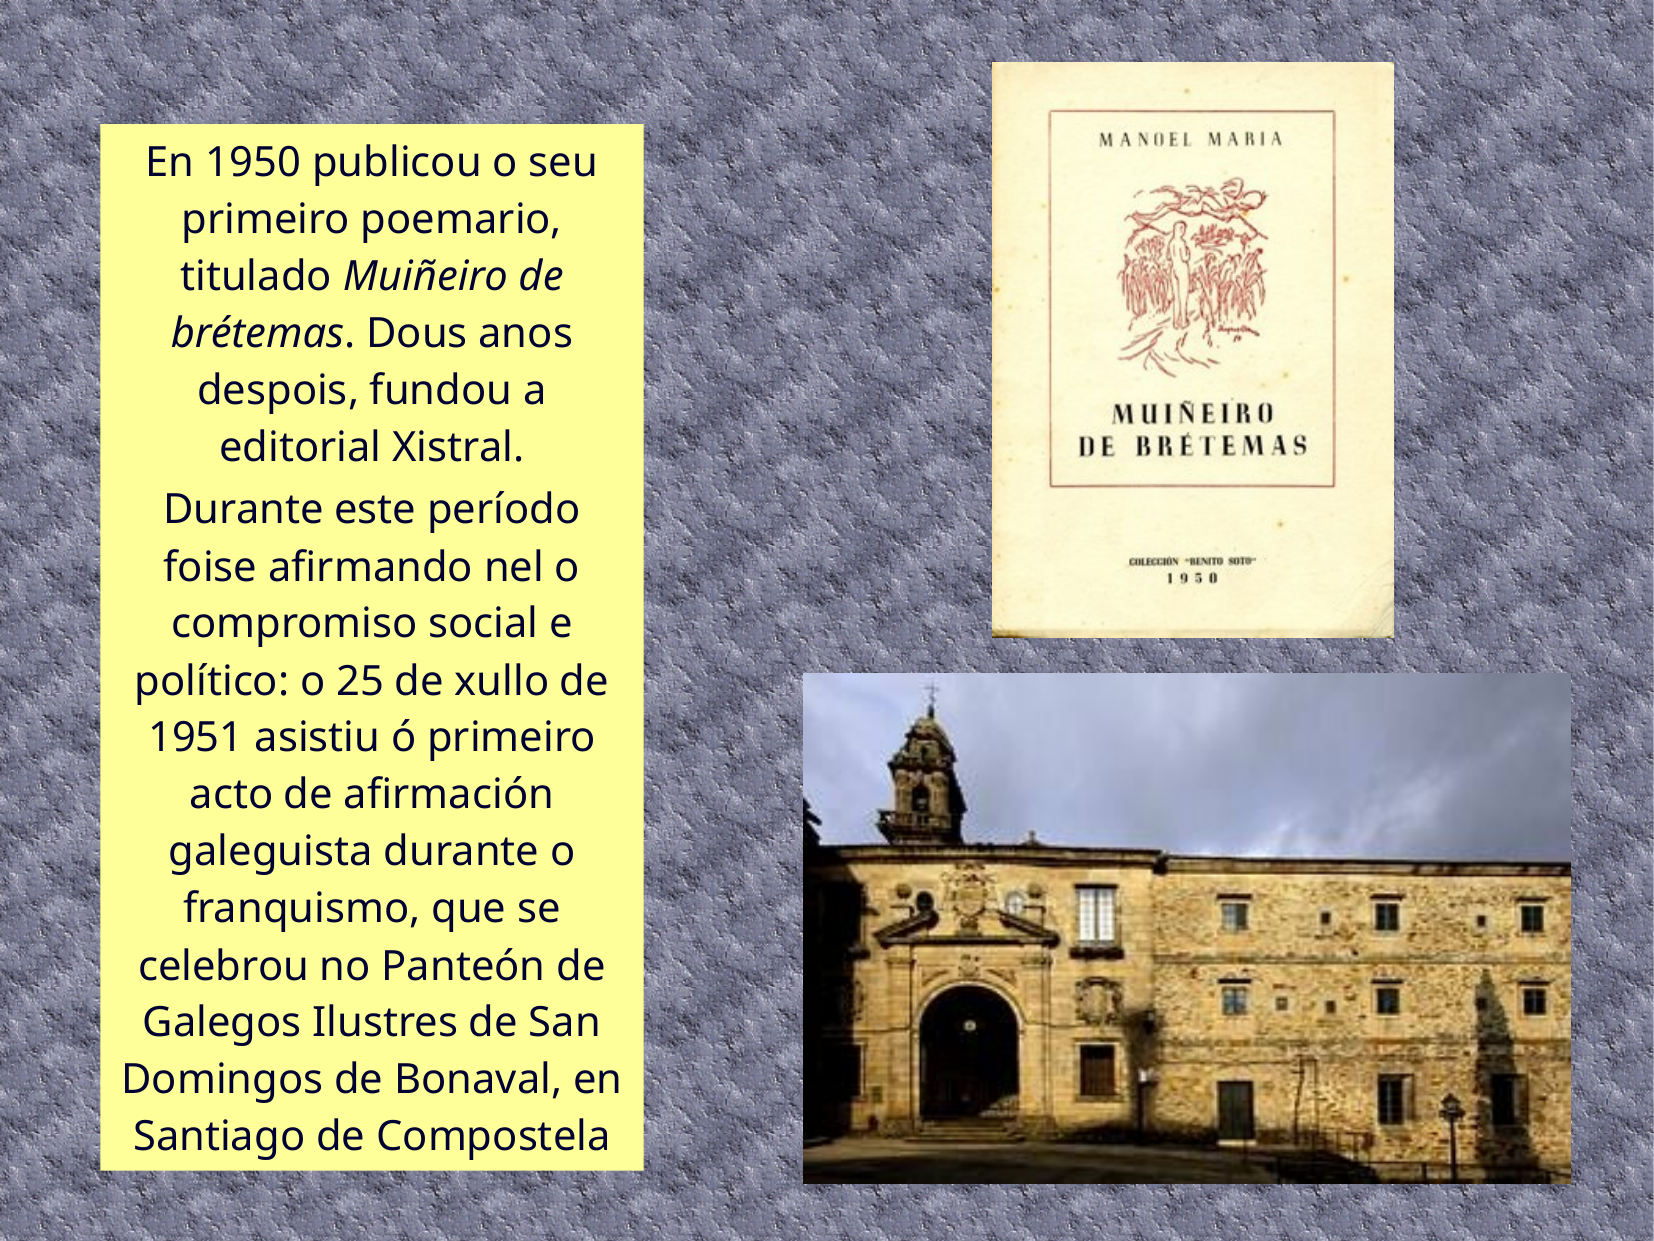

En 1950 publicou o seu primeiro poemario, titulado Muiñeiro de brétemas. Dous anos despois, fundou a editorial Xistral.
Durante este período foise afirmando nel o compromiso social e político: o 25 de xullo de 1951 asistiu ó primeiro acto de afirmación galeguista durante o franquismo, que se celebrou no Panteón de Galegos Ilustres de San Domingos de Bonaval, en Santiago de Compostela